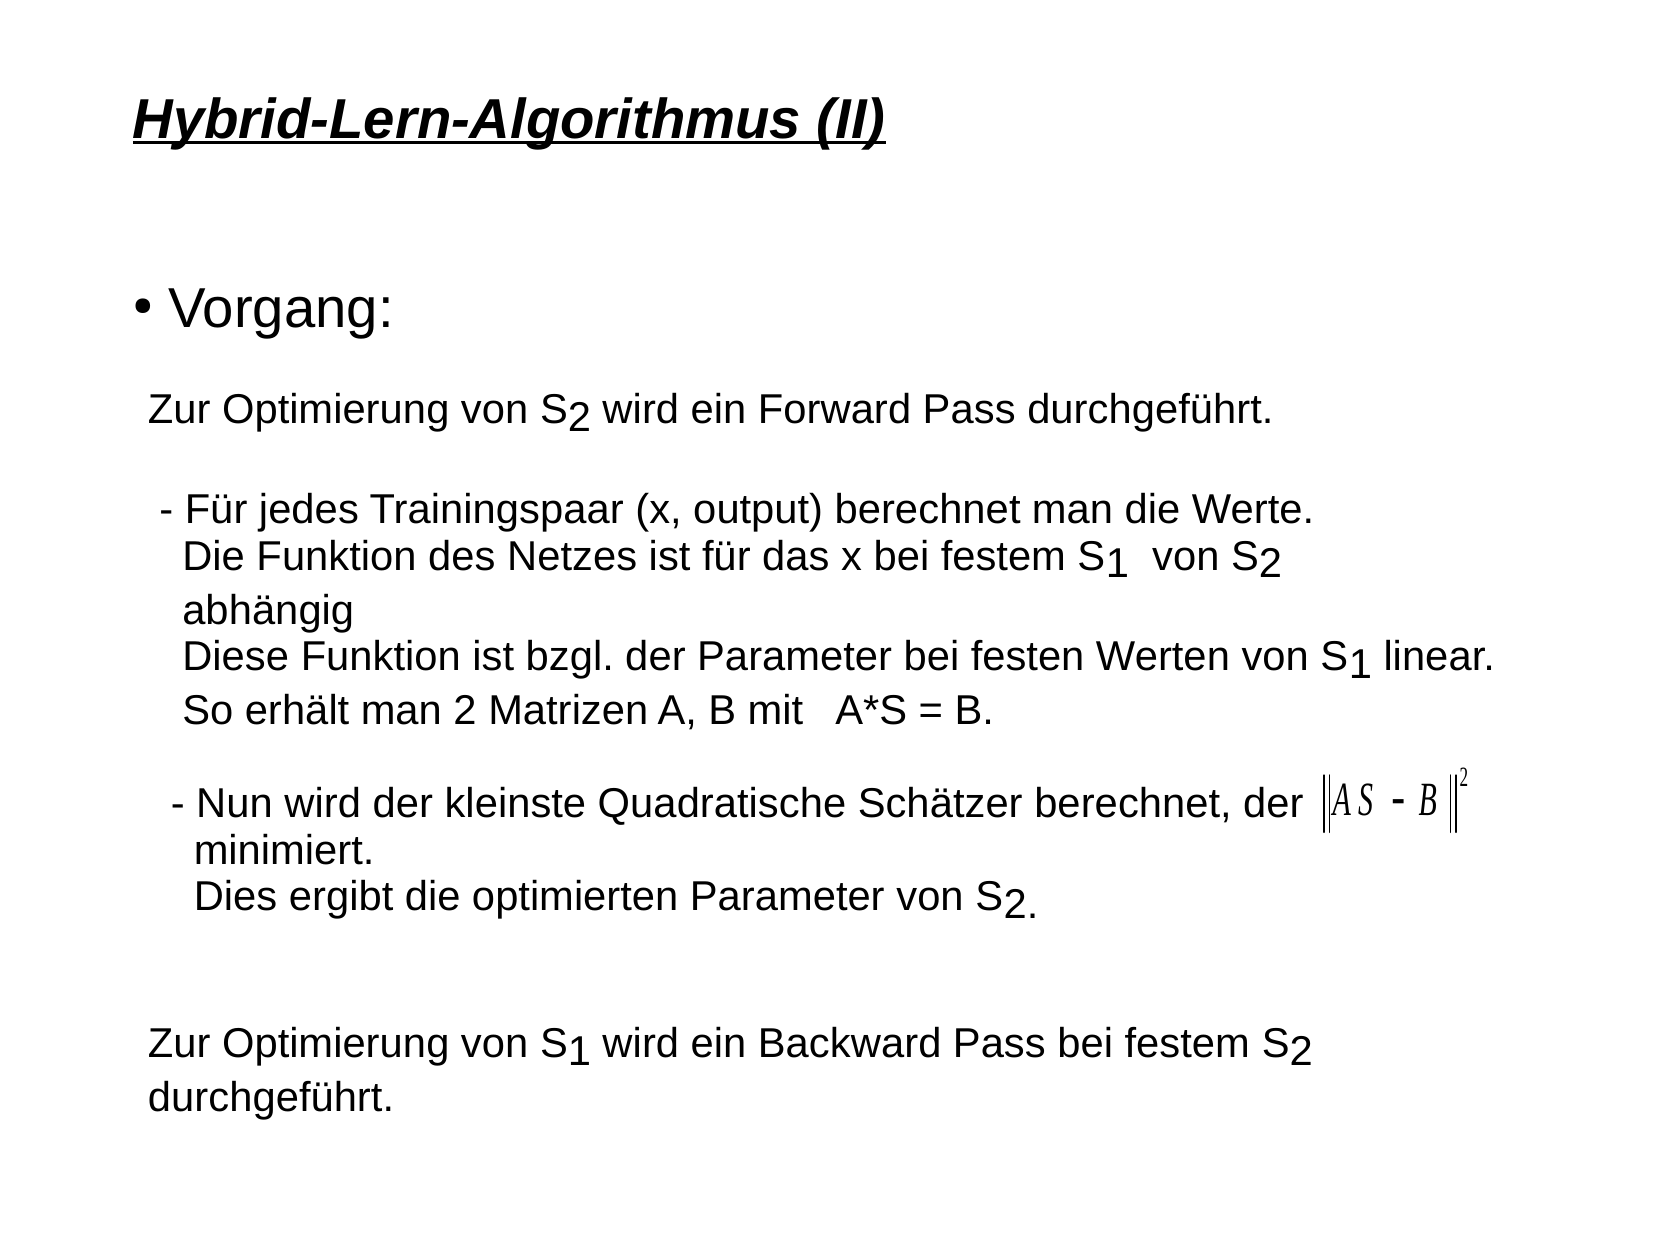

Hybrid-Lern-Algorithmus (II)
 Vorgang:
Zur Optimierung von S2 wird ein Forward Pass durchgeführt.
 - Für jedes Trainingspaar (x, output) berechnet man die Werte.
 Die Funktion des Netzes ist für das x bei festem S1 von S2
 abhängig
 Diese Funktion ist bzgl. der Parameter bei festen Werten von S1 linear.
 So erhält man 2 Matrizen A, B mit A*S = B.
 - Nun wird der kleinste Quadratische Schätzer berechnet, der
 minimiert.
 Dies ergibt die optimierten Parameter von S2.
Zur Optimierung von S1 wird ein Backward Pass bei festem S2
durchgeführt.